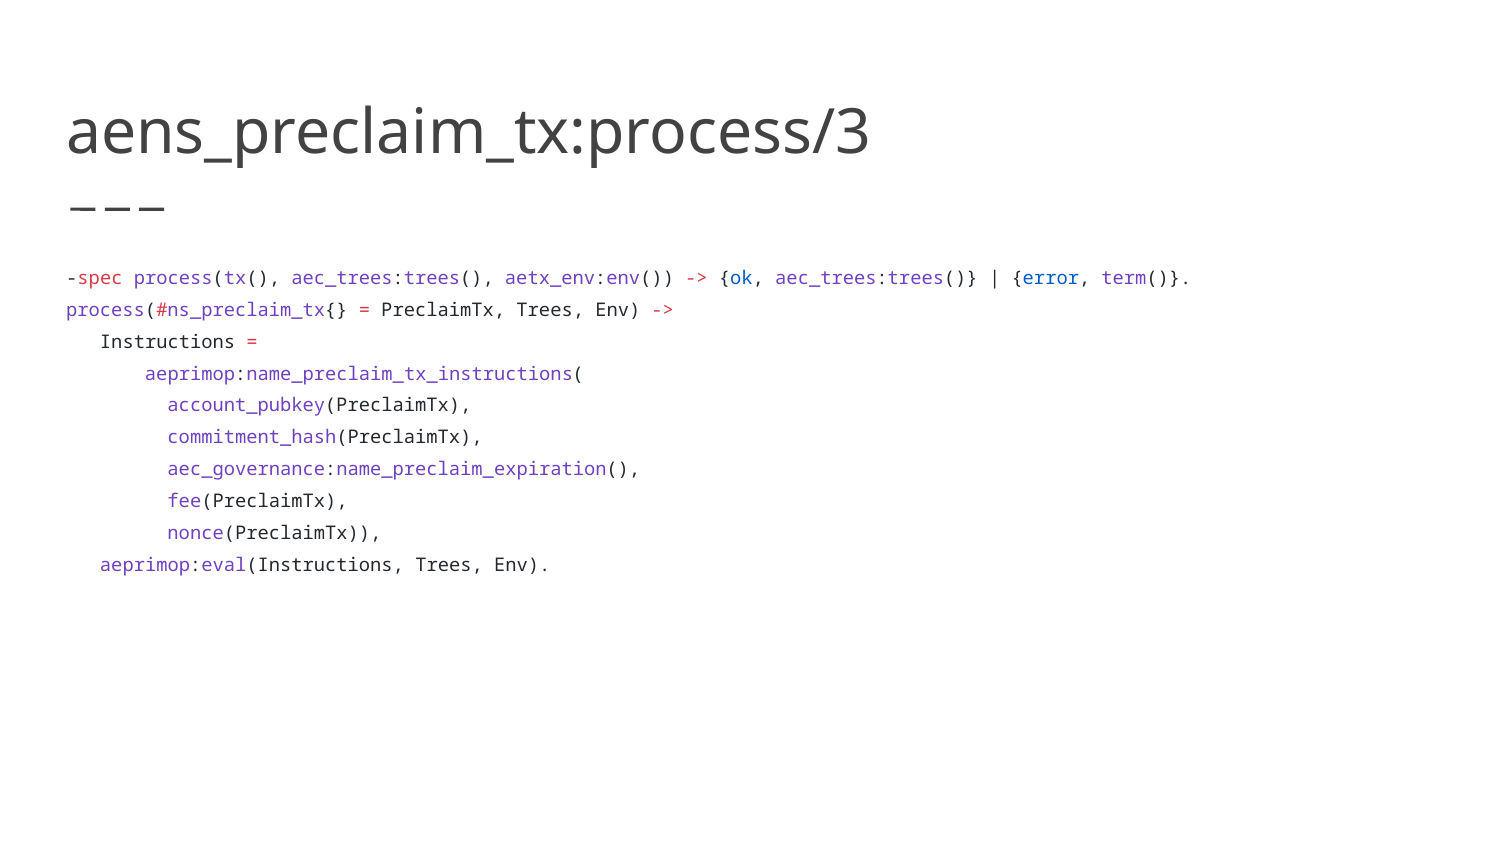

# aens_preclaim_tx:process/3
-spec process(tx(), aec_trees:trees(), aetx_env:env()) -> {ok, aec_trees:trees()} | {error, term()}.
process(#ns_preclaim_tx{} = PreclaimTx, Trees, Env) ->
 Instructions =
 aeprimop:name_preclaim_tx_instructions(
 account_pubkey(PreclaimTx),
 commitment_hash(PreclaimTx),
 aec_governance:name_preclaim_expiration(),
 fee(PreclaimTx),
 nonce(PreclaimTx)),
 aeprimop:eval(Instructions, Trees, Env).